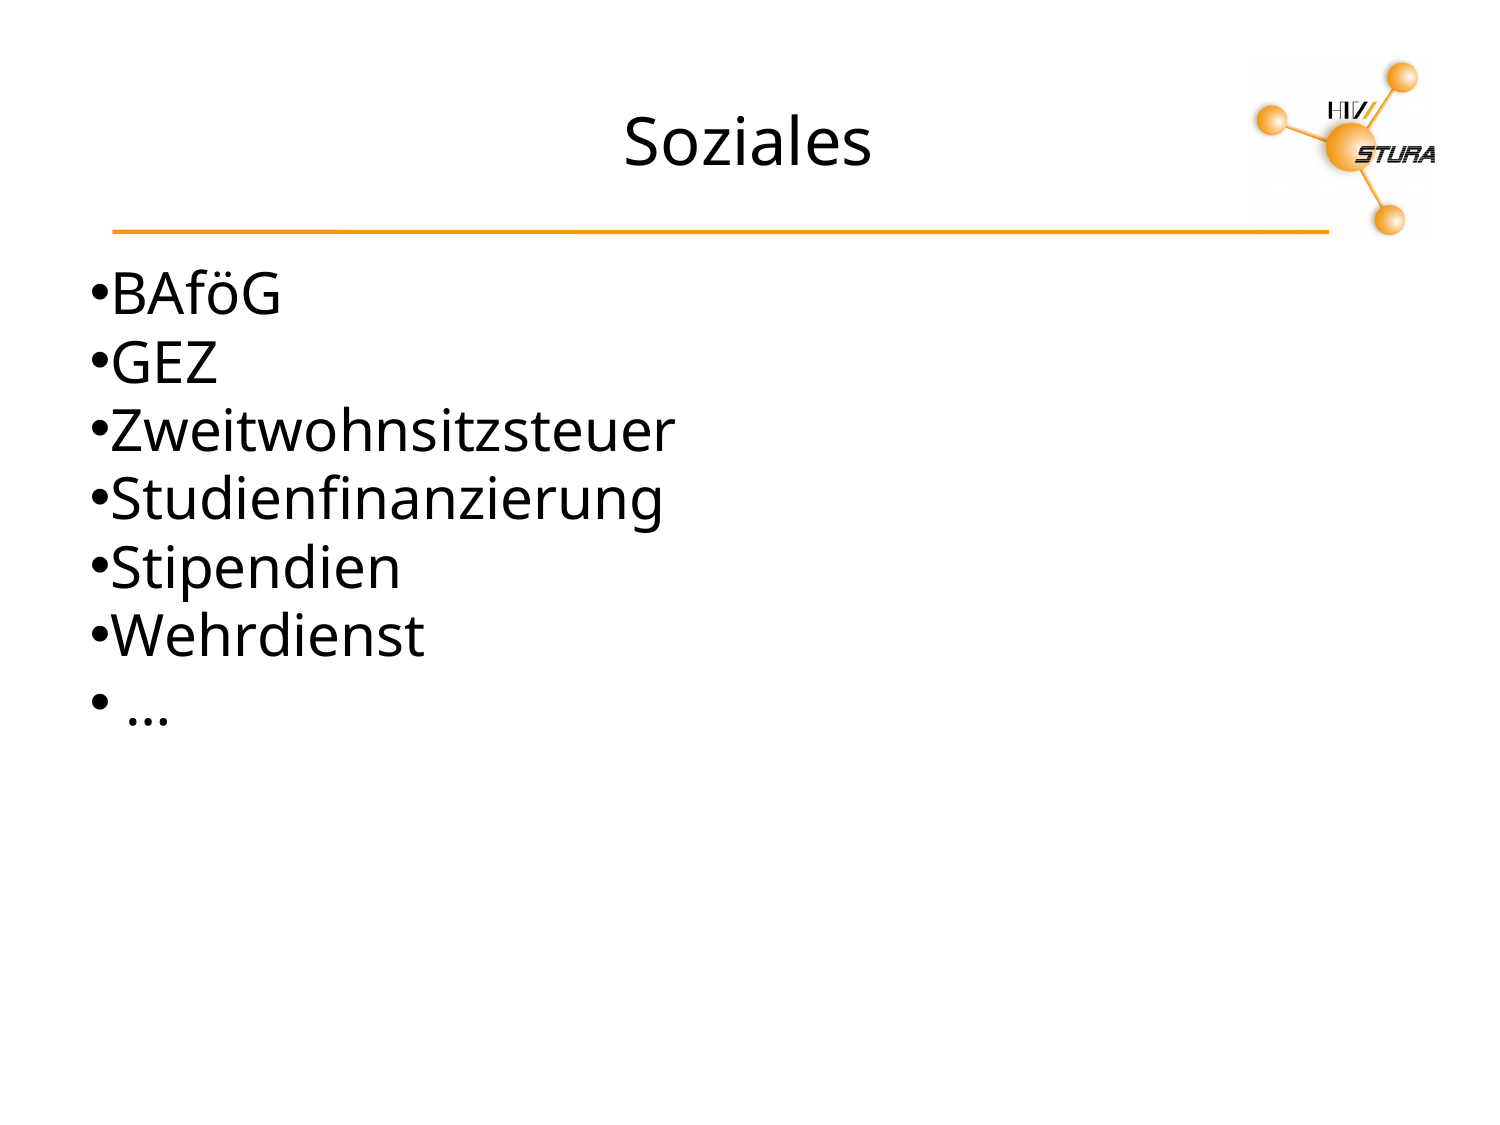

# Soziales
BAföG
GEZ
Zweitwohnsitzsteuer
Studienfinanzierung
Stipendien
Wehrdienst
 …